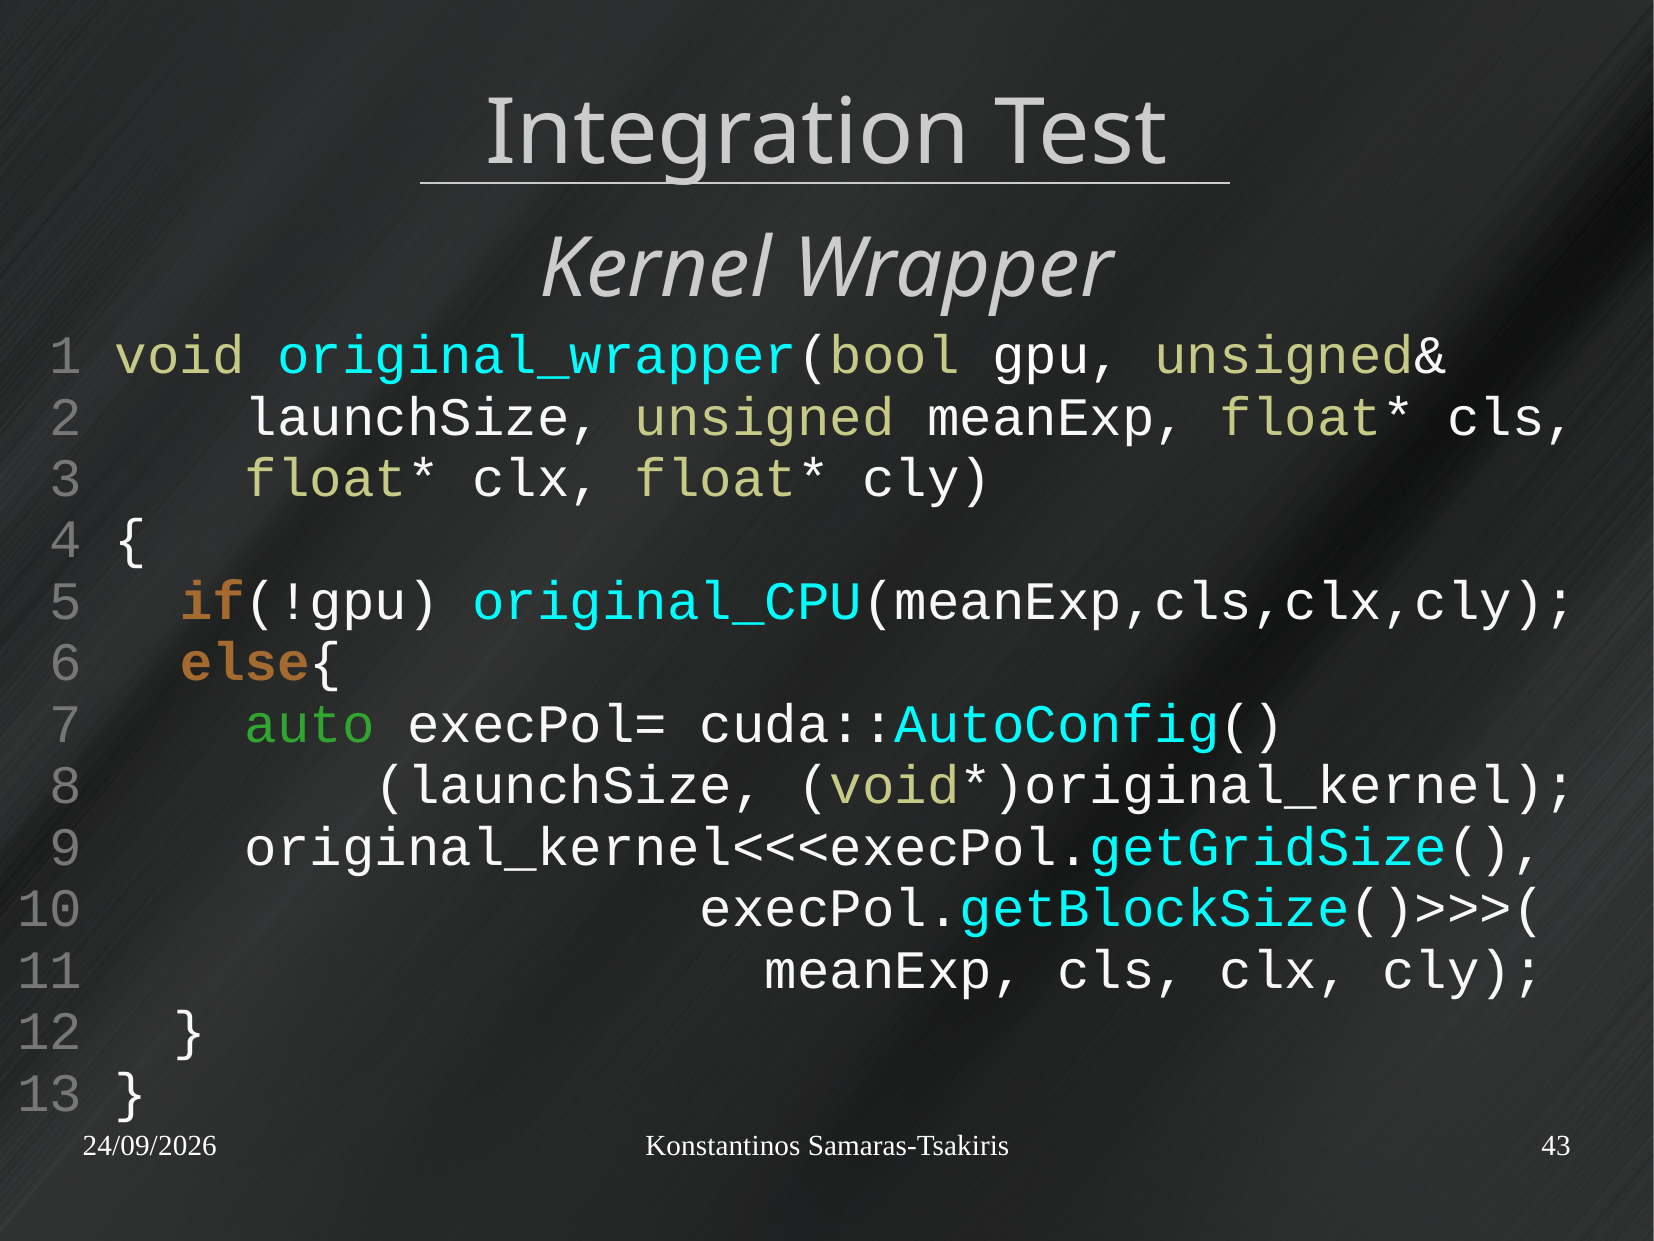

# Integration Test Kernel Wrapper
 1 void original_wrapper(bool gpu, unsigned&
 2 launchSize, unsigned meanExp, float* cls,
 3 float* clx, float* cly)
 4 {
 5 if(!gpu) original_CPU(meanExp,cls,clx,cly);
 6 else{
 7 auto execPol= cuda::AutoConfig()
 8 (launchSize, (void*)original_kernel);
 9 original_kernel<<<execPol.getGridSize(),
 10 execPol.getBlockSize()>>>(
 11 meanExp, cls, clx, cly);
 12 	 }
 13 }
Konstantinos Samaras-Tsakiris
43